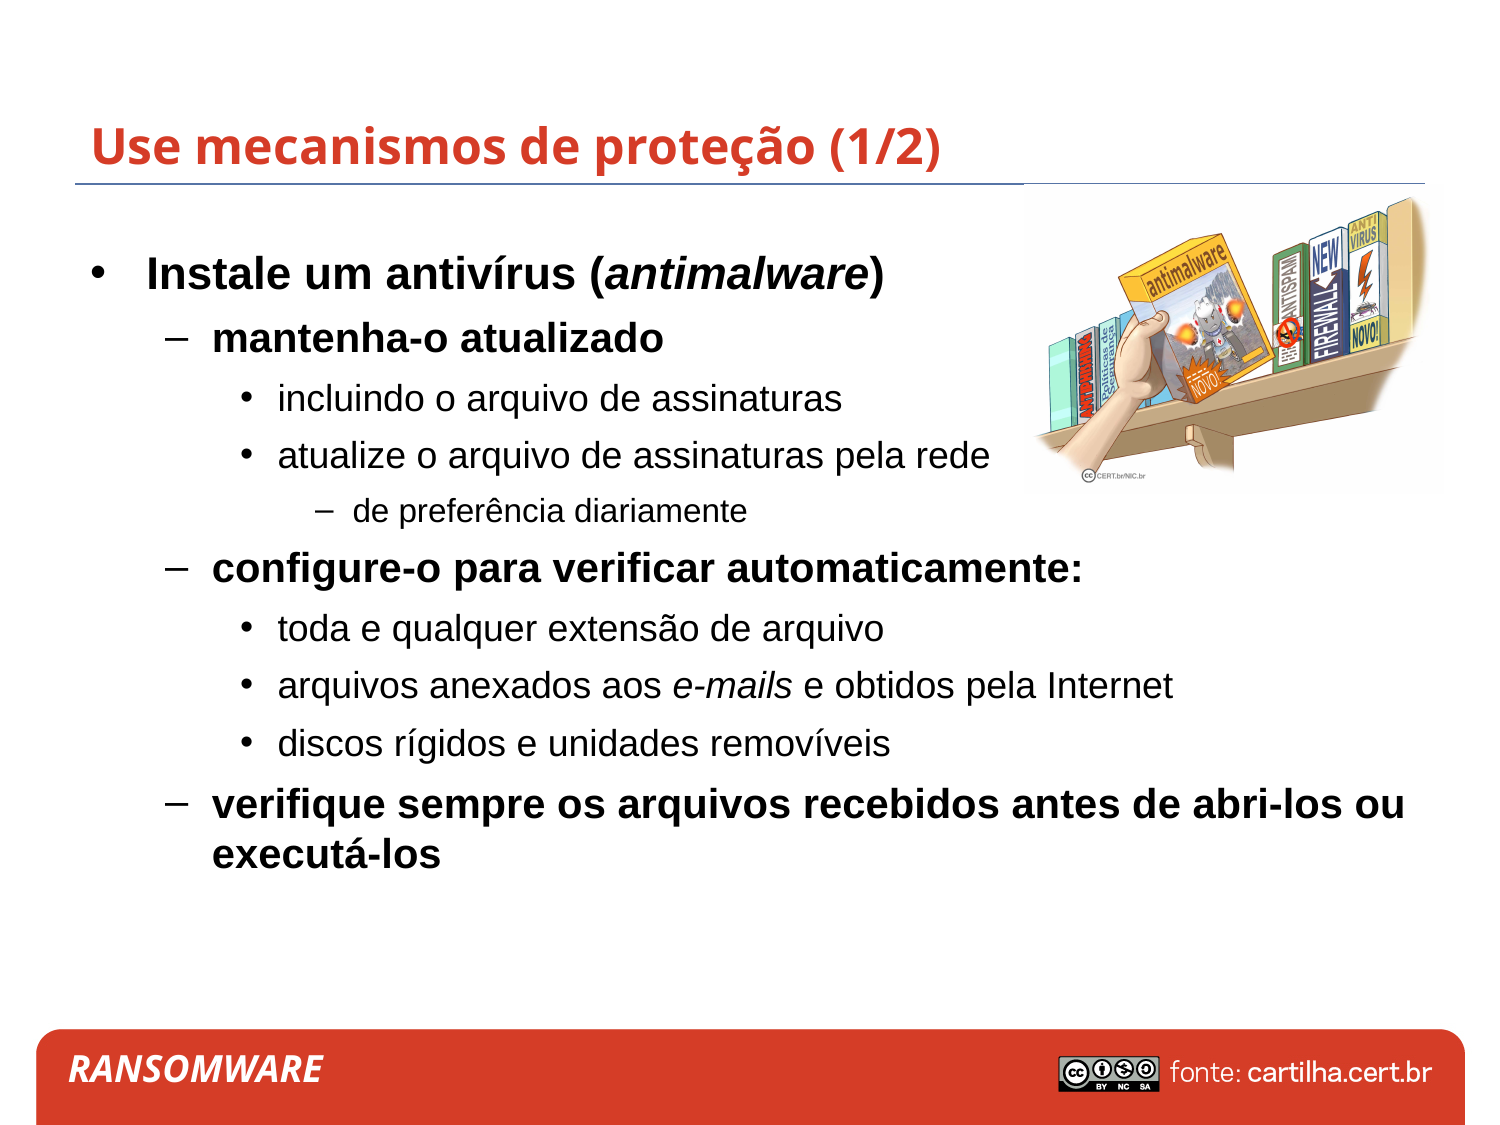

Use mecanismos de proteção (1/2)
# Instale um antivírus (antimalware)
mantenha-o atualizado
incluindo o arquivo de assinaturas
atualize o arquivo de assinaturas pela rede
de preferência diariamente
configure-o para verificar automaticamente:
toda e qualquer extensão de arquivo
arquivos anexados aos e-mails e obtidos pela Internet
discos rígidos e unidades removíveis
verifique sempre os arquivos recebidos antes de abri-los ou executá-los